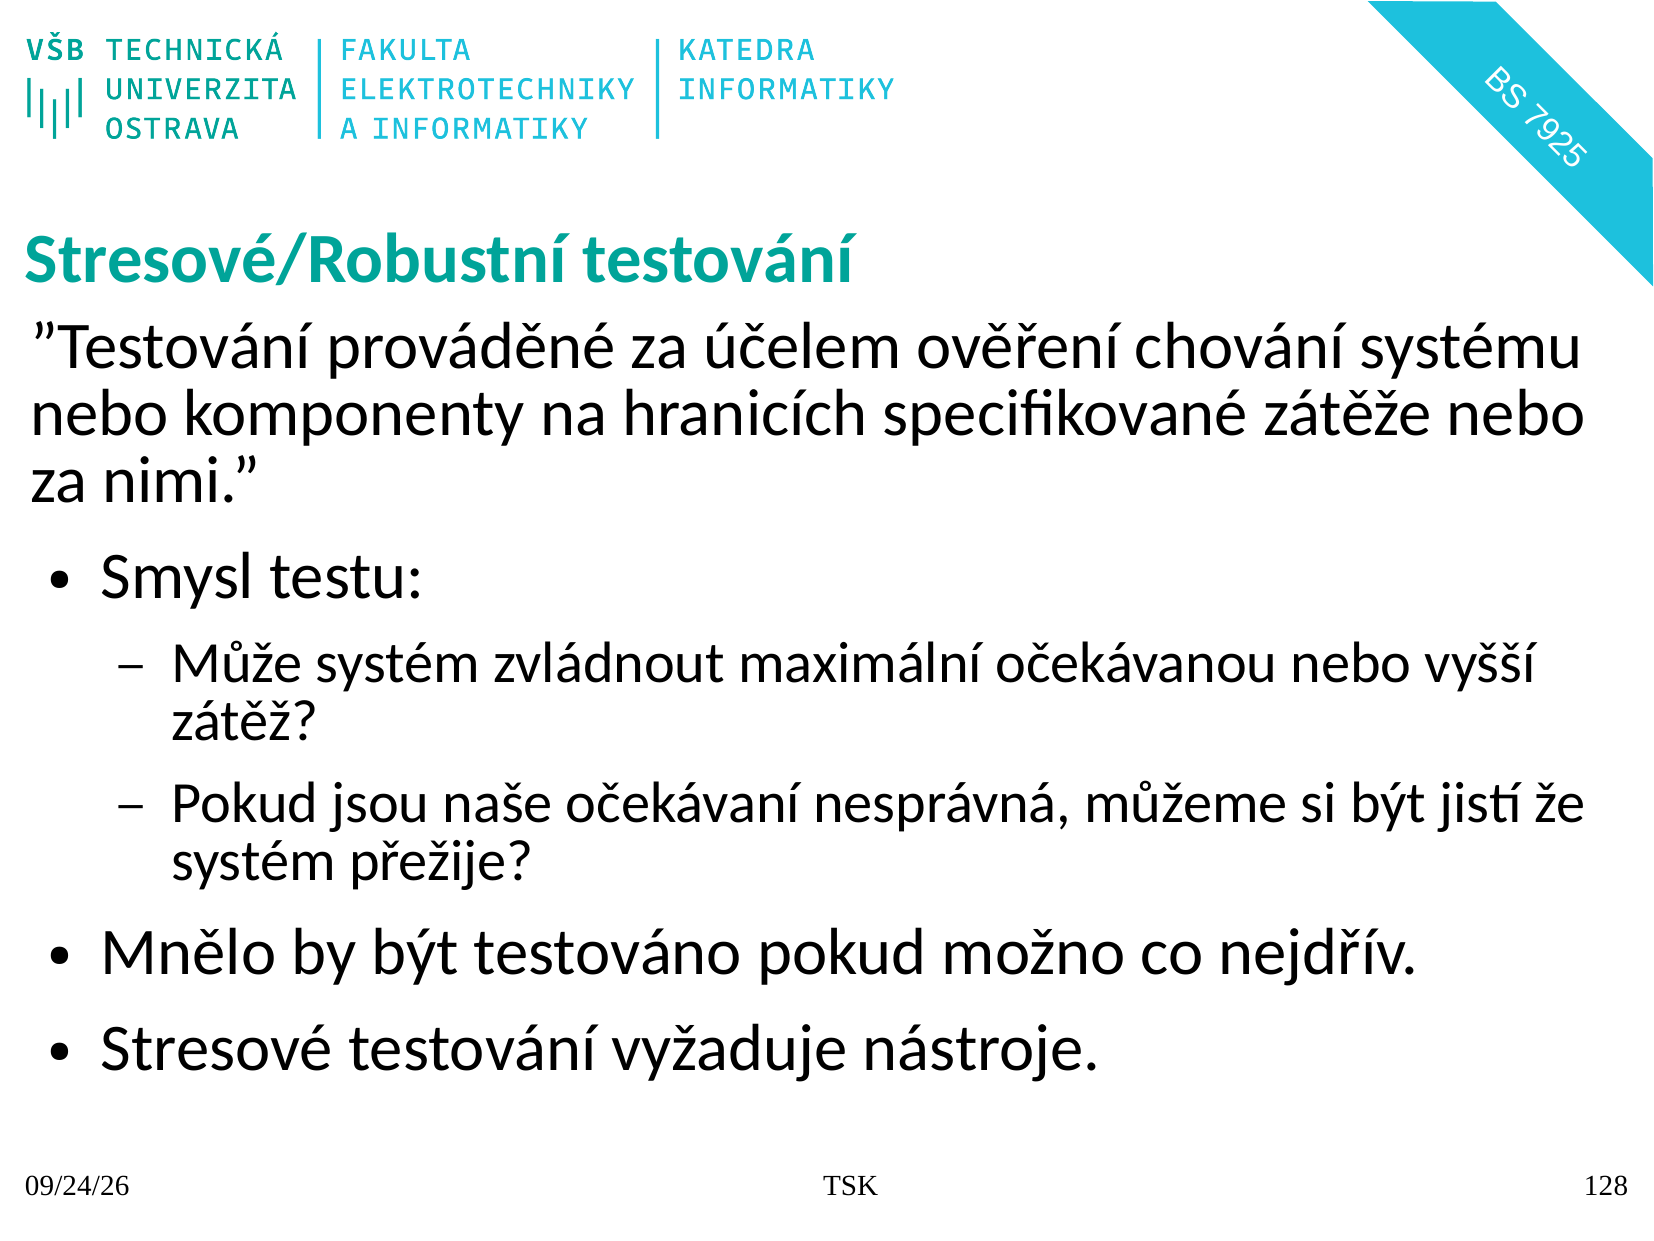

BS 7925
# Stresové/Robustní testování
”Testování prováděné za účelem ověření chování systému nebo komponenty na hranicích specifikované zátěže nebo za nimi.”
Smysl testu:
Může systém zvládnout maximální očekávanou nebo vyšší zátěž?
Pokud jsou naše očekávaní nesprávná, můžeme si být jistí že systém přežije?
Mnělo by být testováno pokud možno co nejdřív.
Stresové testování vyžaduje nástroje.
TSK
128